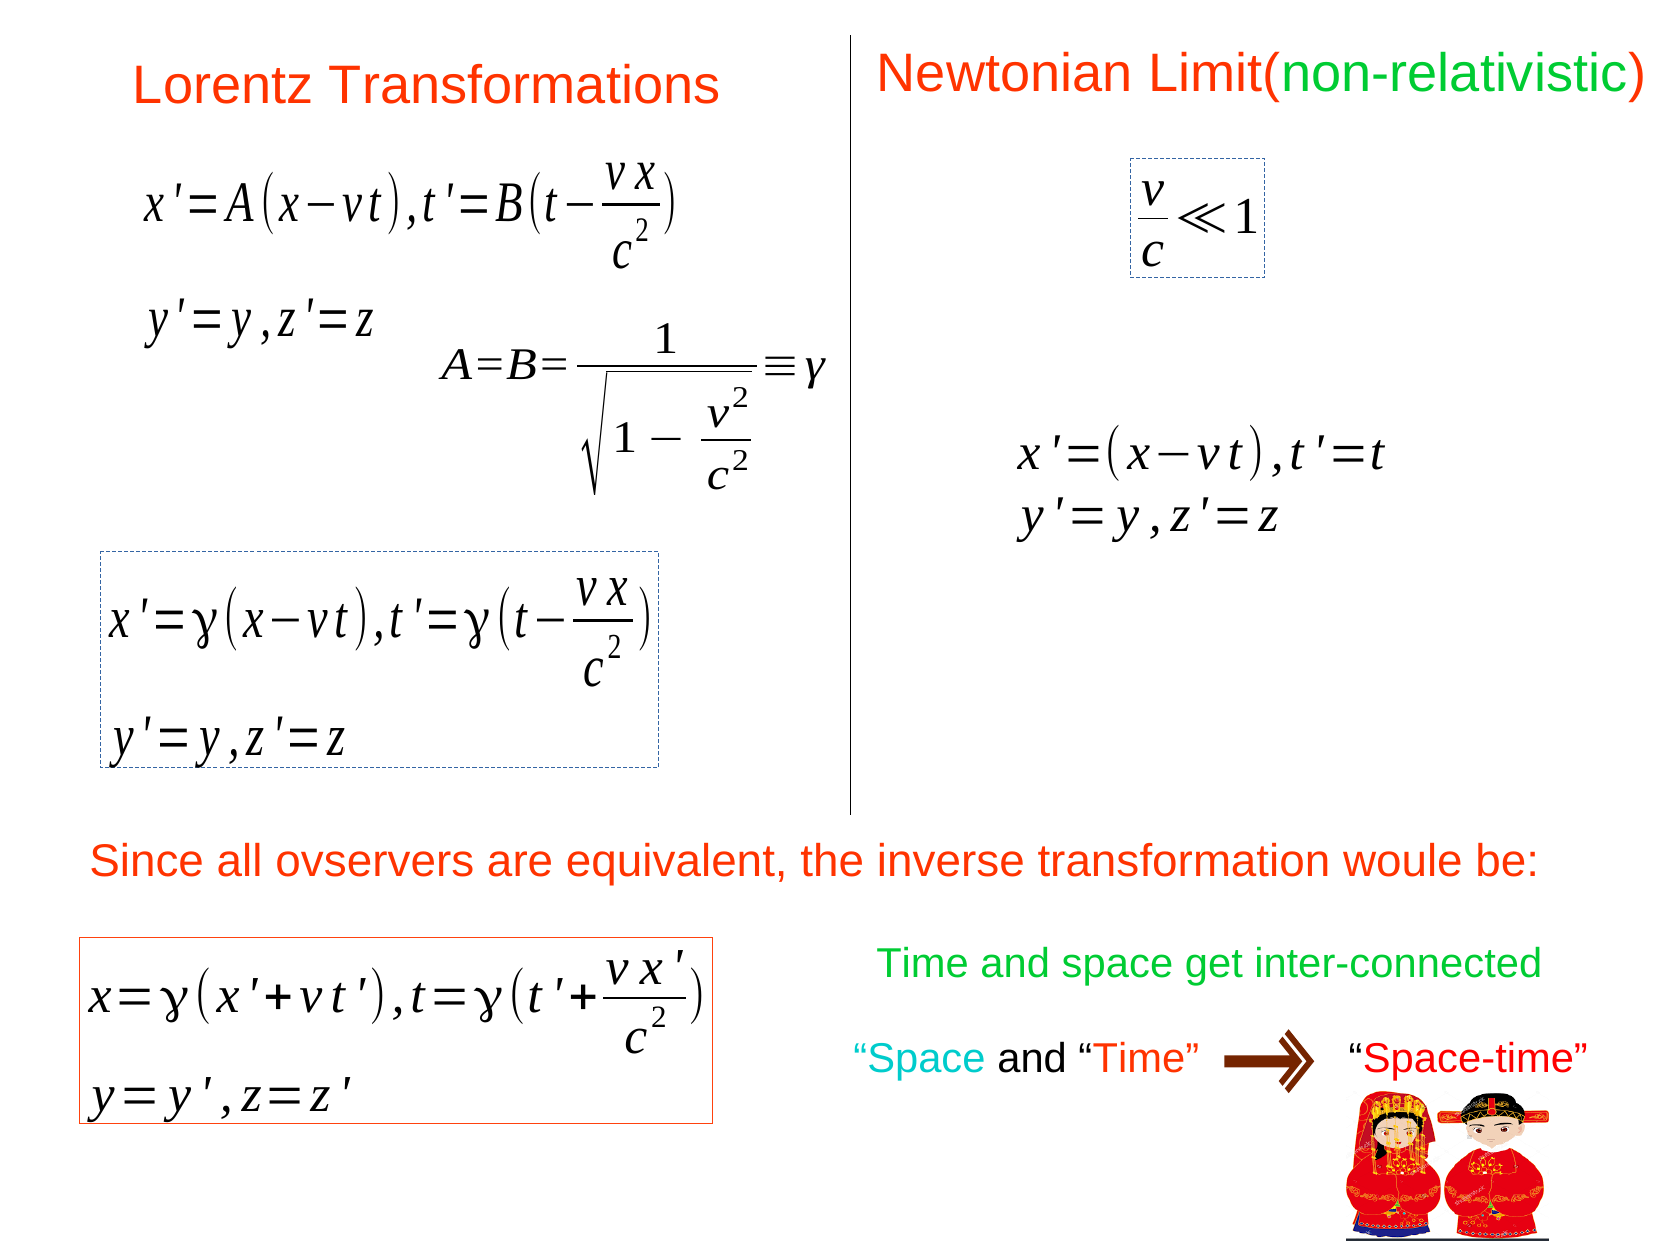

Newtonian Limit(non-relativistic)
Lorentz Transformations
Since all ovservers are equivalent, the inverse transformation woule be:
 Time and space get inter-connected
“Space and “Time” “Space-time”